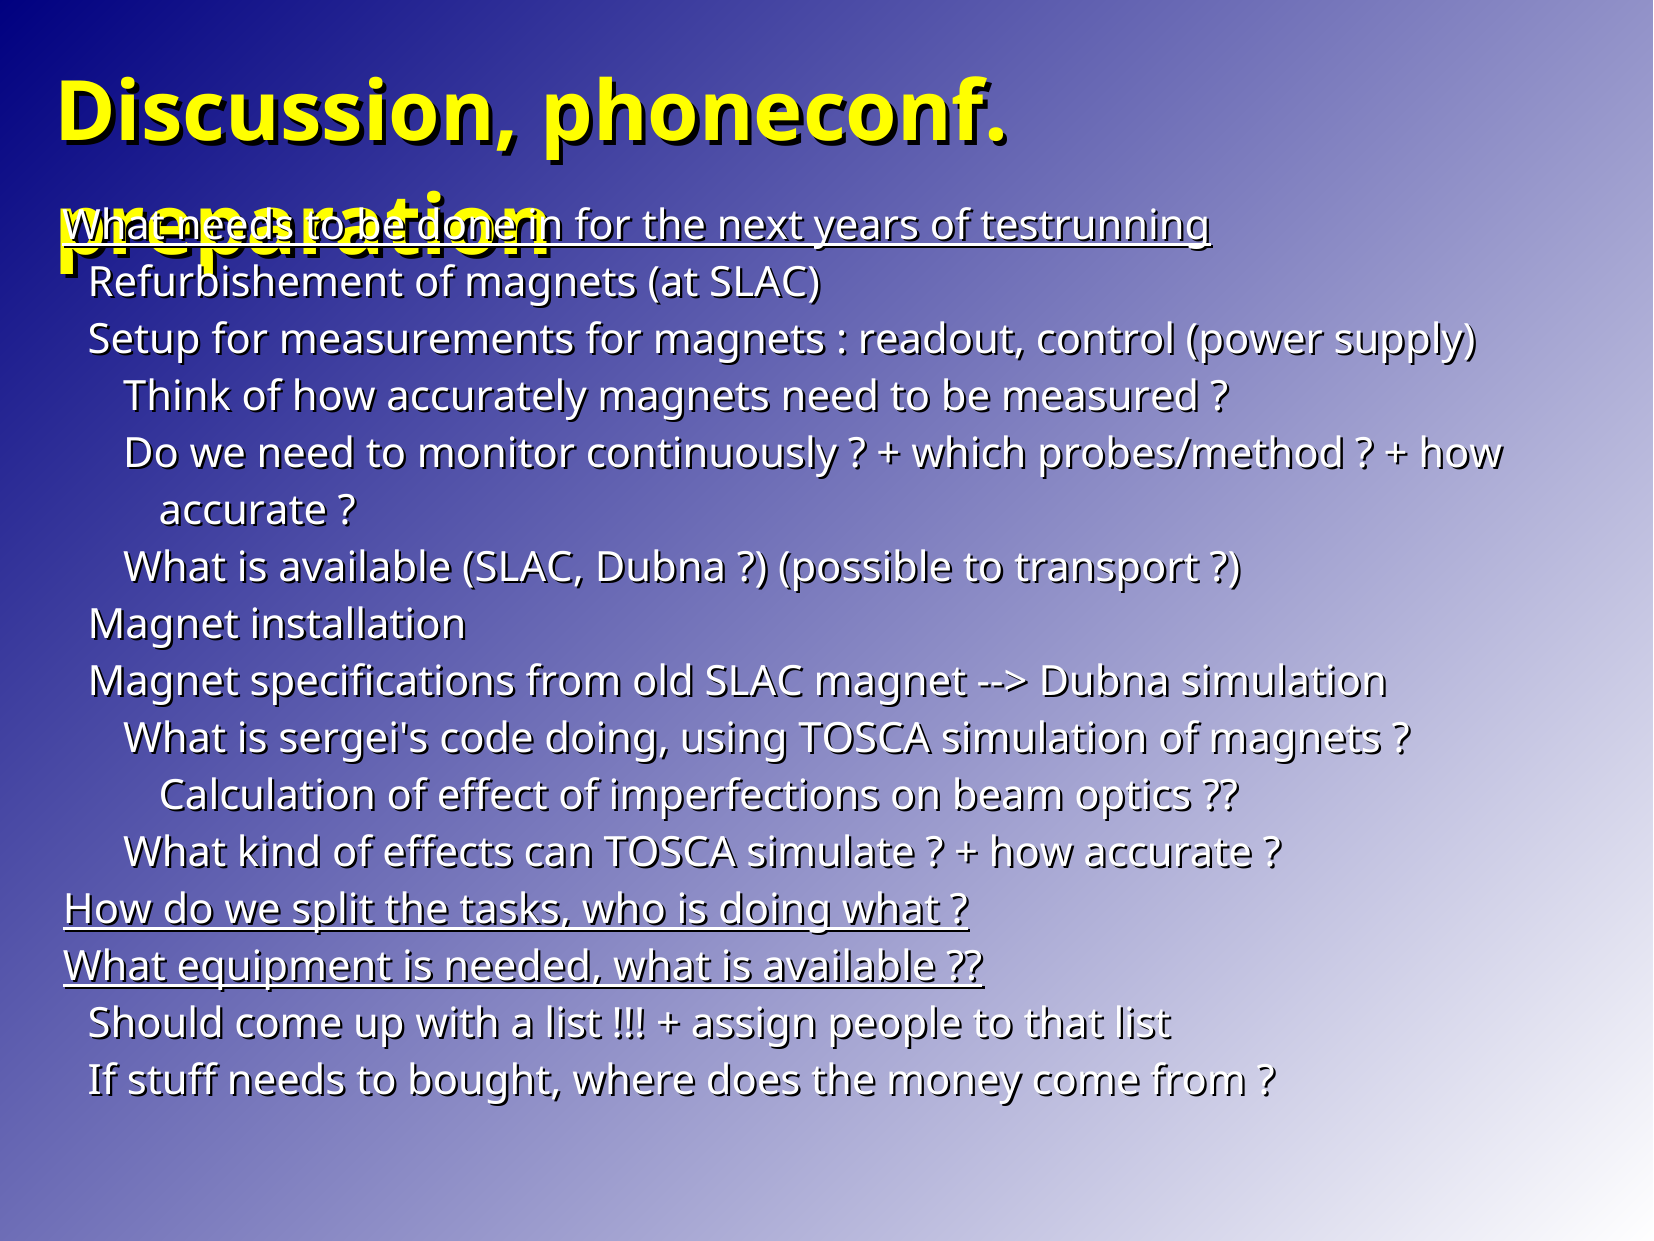

Discussion, phoneconf. preparation
 What needs to be done in for the next years of testrunning
Refurbishement of magnets (at SLAC)
Setup for measurements for magnets : readout, control (power supply)
Think of how accurately magnets need to be measured ?
Do we need to monitor continuously ? + which probes/method ? + how accurate ?
What is available (SLAC, Dubna ?) (possible to transport ?)
Magnet installation
Magnet specifications from old SLAC magnet --> Dubna simulation
What is sergei's code doing, using TOSCA simulation of magnets ? Calculation of effect of imperfections on beam optics ??
What kind of effects can TOSCA simulate ? + how accurate ?
 How do we split the tasks, who is doing what ?
 What equipment is needed, what is available ??
Should come up with a list !!! + assign people to that list
If stuff needs to bought, where does the money come from ?